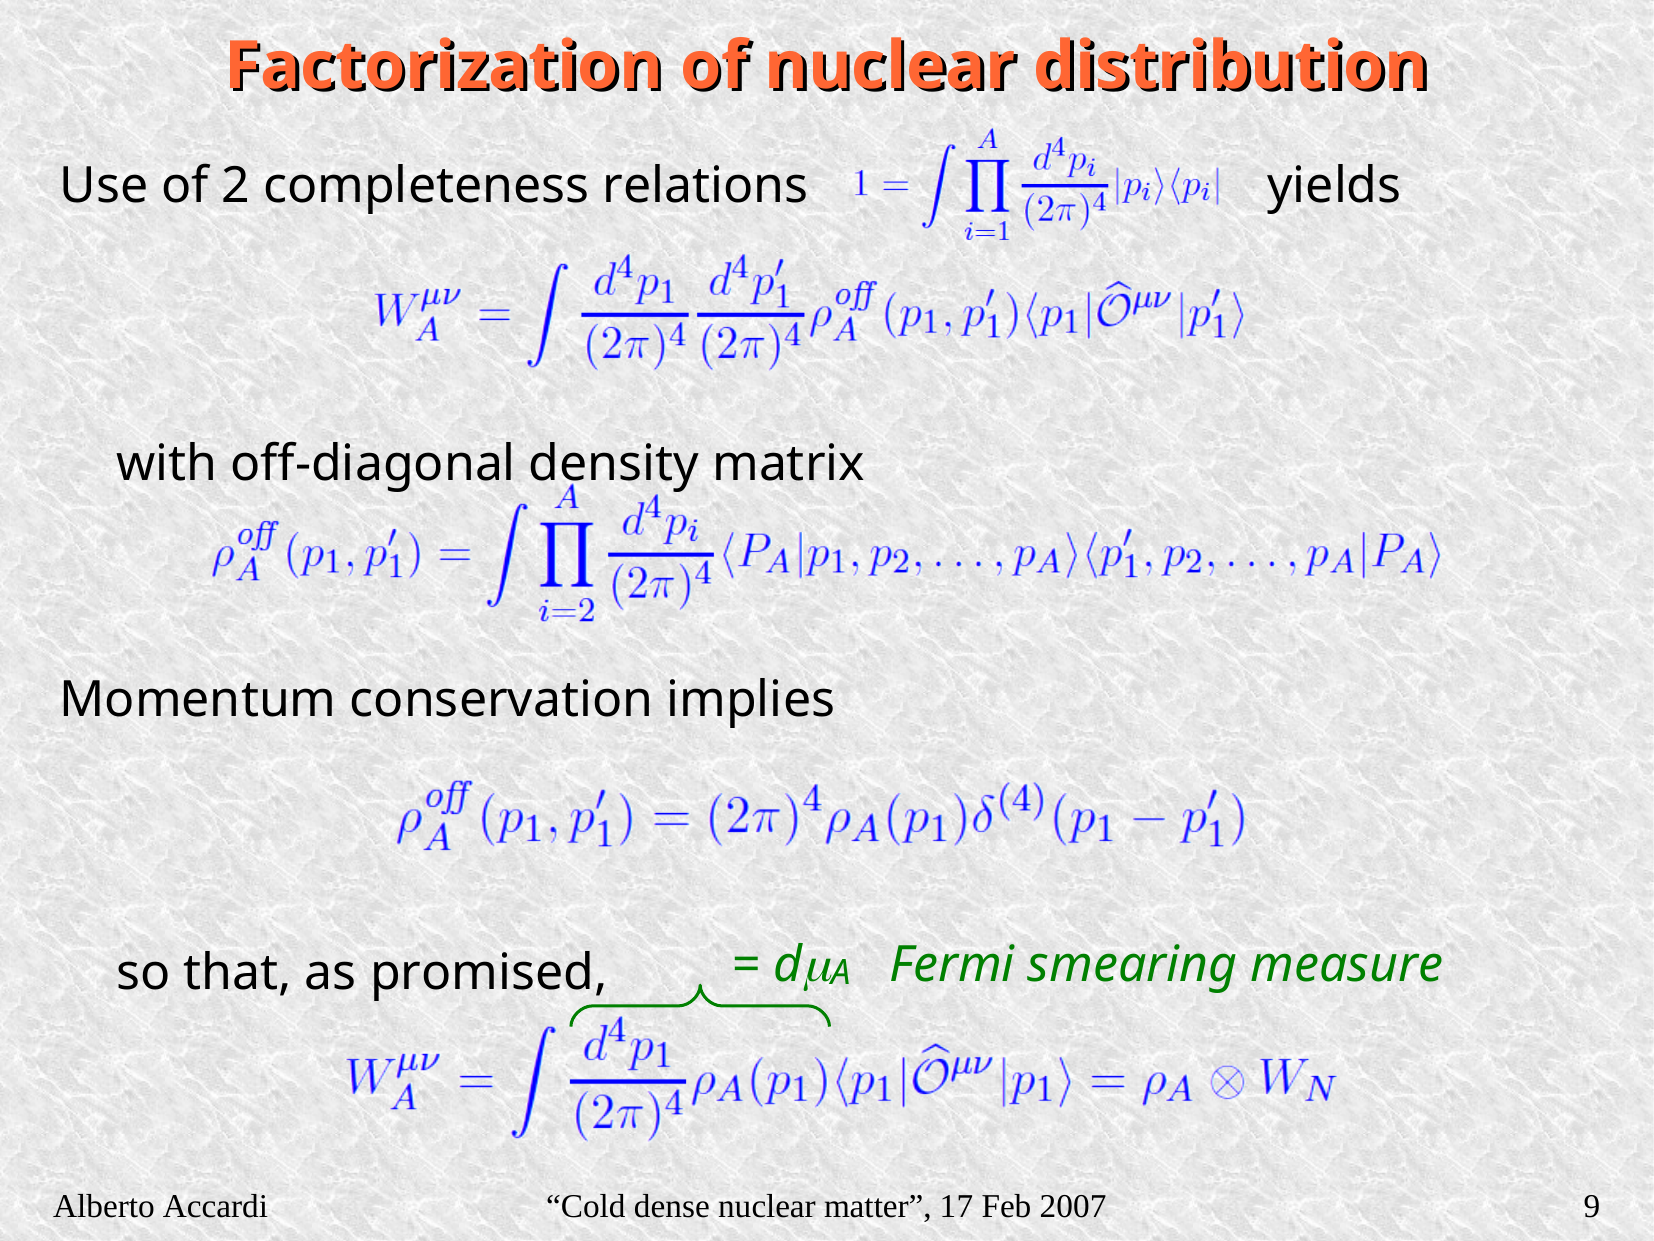

Factorization of nuclear distribution
Use of 2 completeness relations						 yields
with off-diagonal density matrix
Momentum conservation implies
so that, as promised,
= dmA Fermi smearing measure
Alberto Accardi
Hot Quarks 2006
9